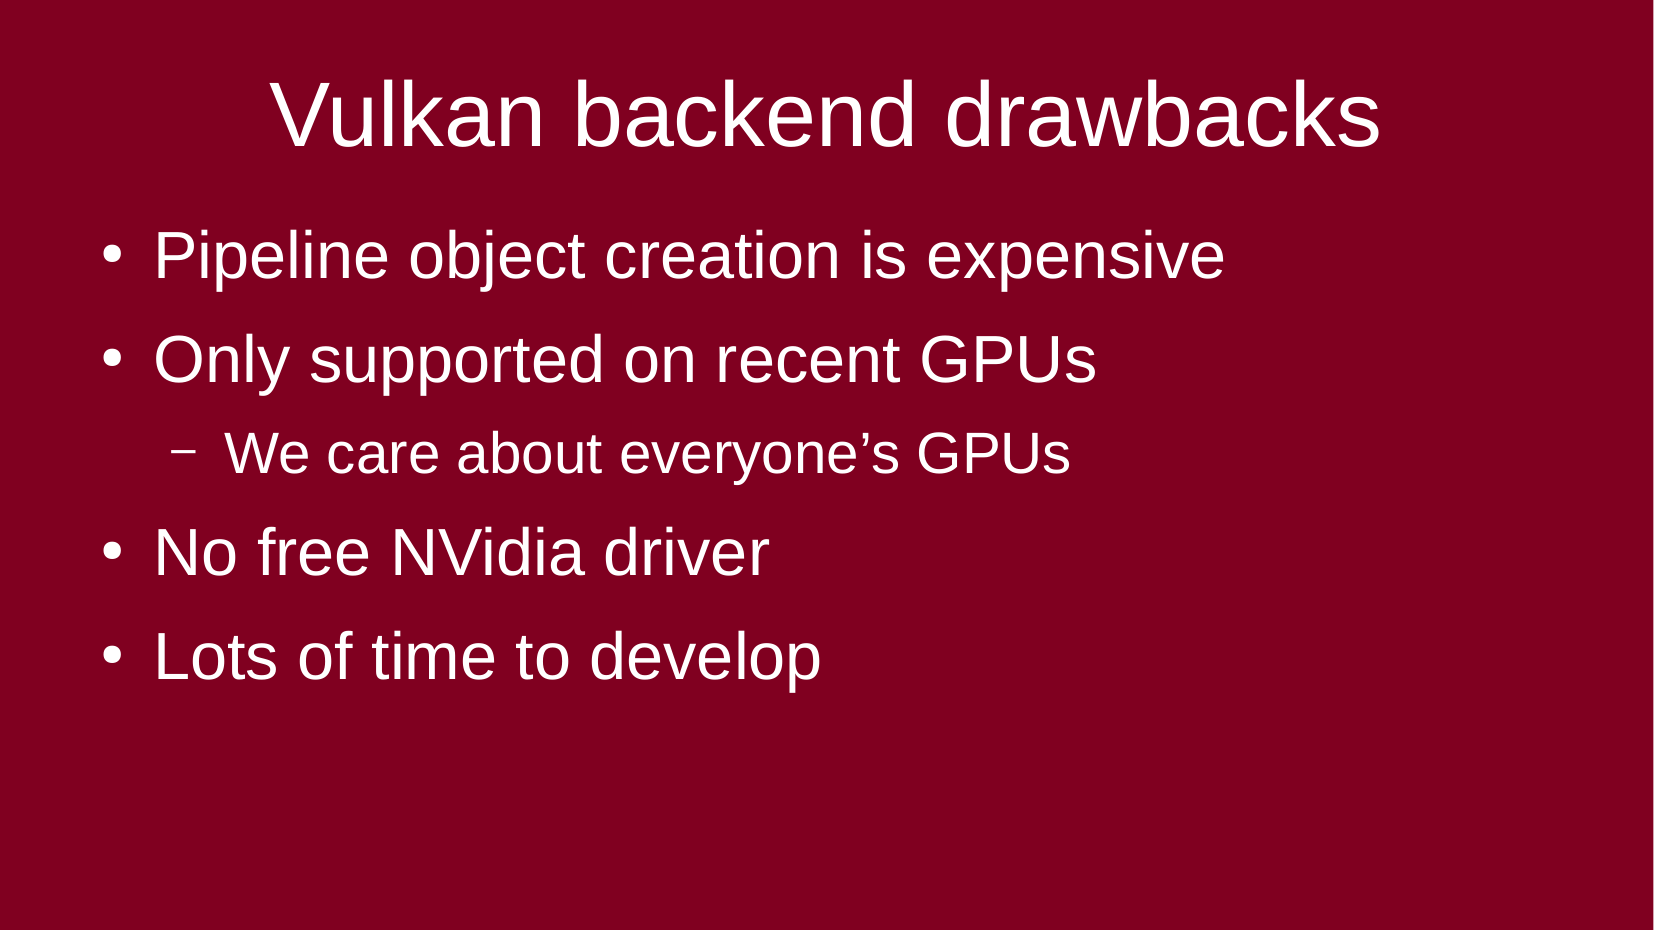

# Vulkan backend drawbacks
Pipeline object creation is expensive
Only supported on recent GPUs
We care about everyone’s GPUs
No free NVidia driver
Lots of time to develop